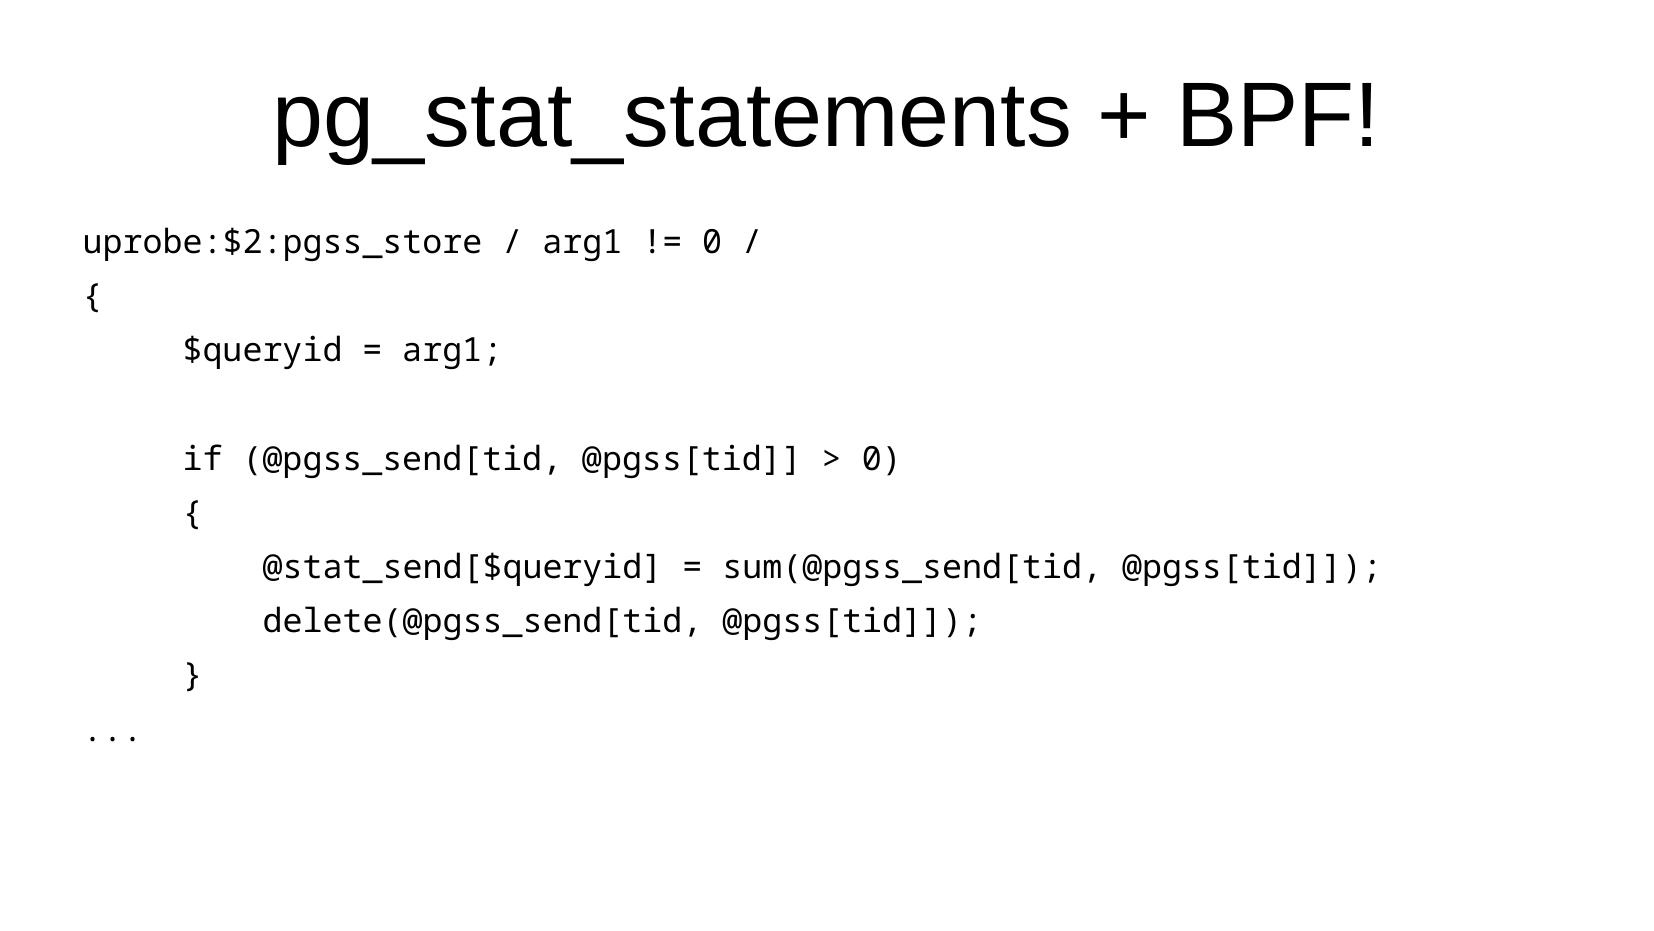

# pg_stat_statements + BPF!
uprobe:$2:pgss_store / arg1 != 0 /
{
 $queryid = arg1;
 if (@pgss_send[tid, @pgss[tid]] > 0)
 {
 @stat_send[$queryid] = sum(@pgss_send[tid, @pgss[tid]]);
 delete(@pgss_send[tid, @pgss[tid]]);
 }
...